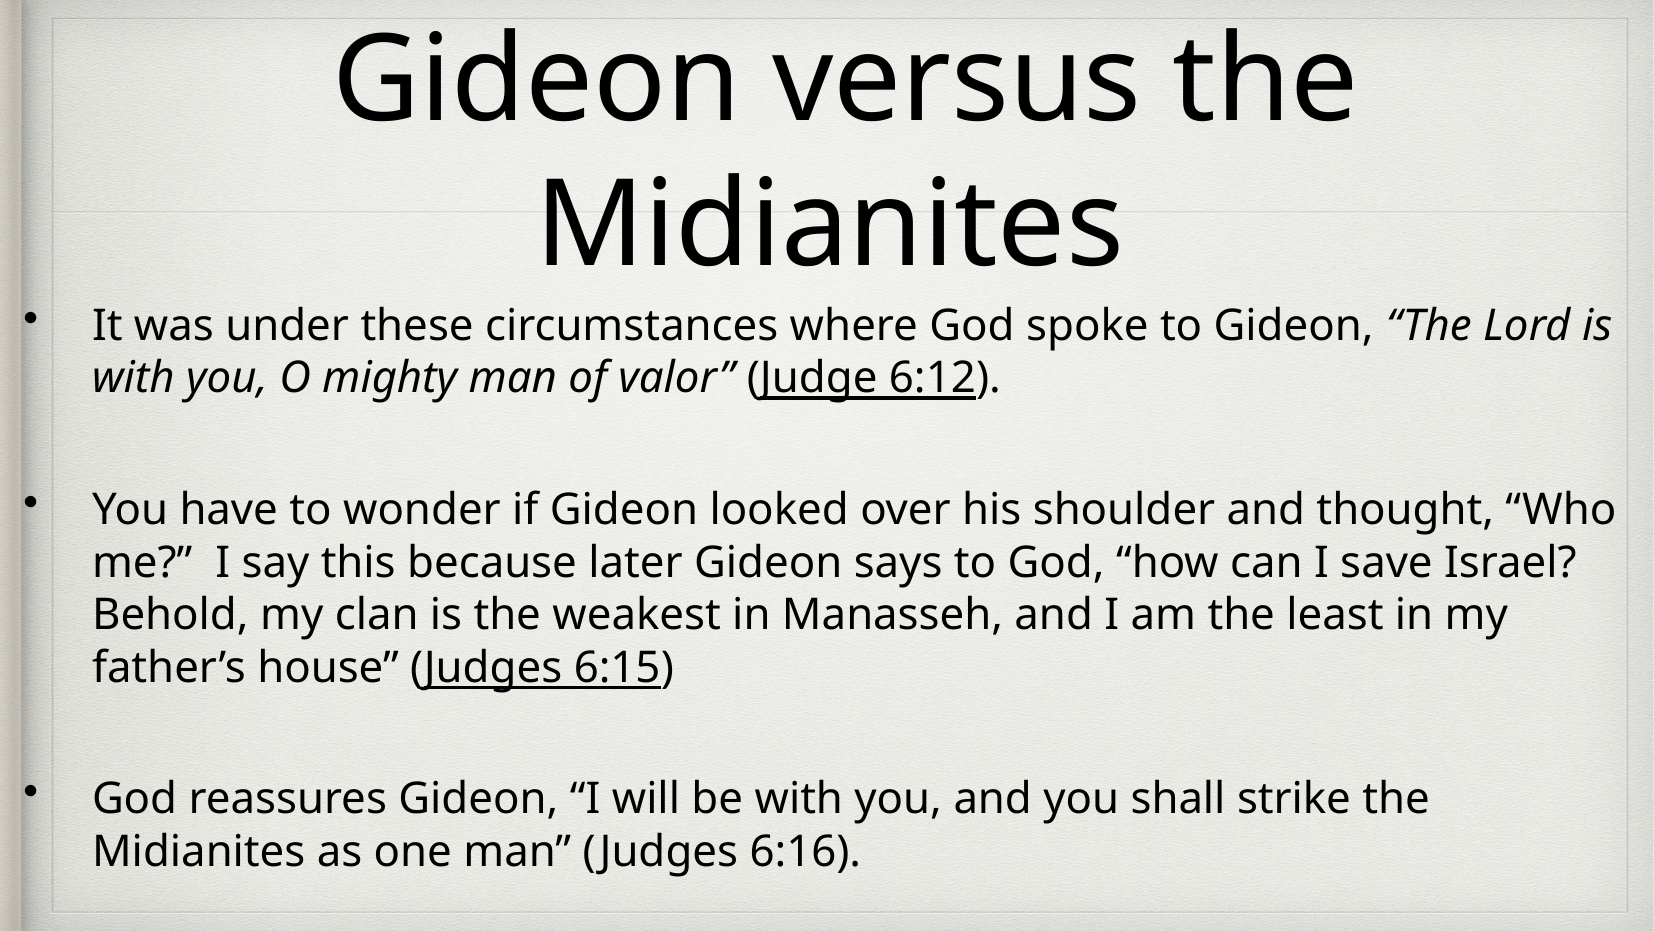

# Gideon versus the Midianites
It was under these circumstances where God spoke to Gideon, “The Lord is with you, O mighty man of valor” (Judge 6:12).
You have to wonder if Gideon looked over his shoulder and thought, “Who me?”  I say this because later Gideon says to God, “how can I save Israel? Behold, my clan is the weakest in Manasseh, and I am the least in my father’s house” (Judges 6:15)
God reassures Gideon, “I will be with you, and you shall strike the Midianites as one man” (Judges 6:16).